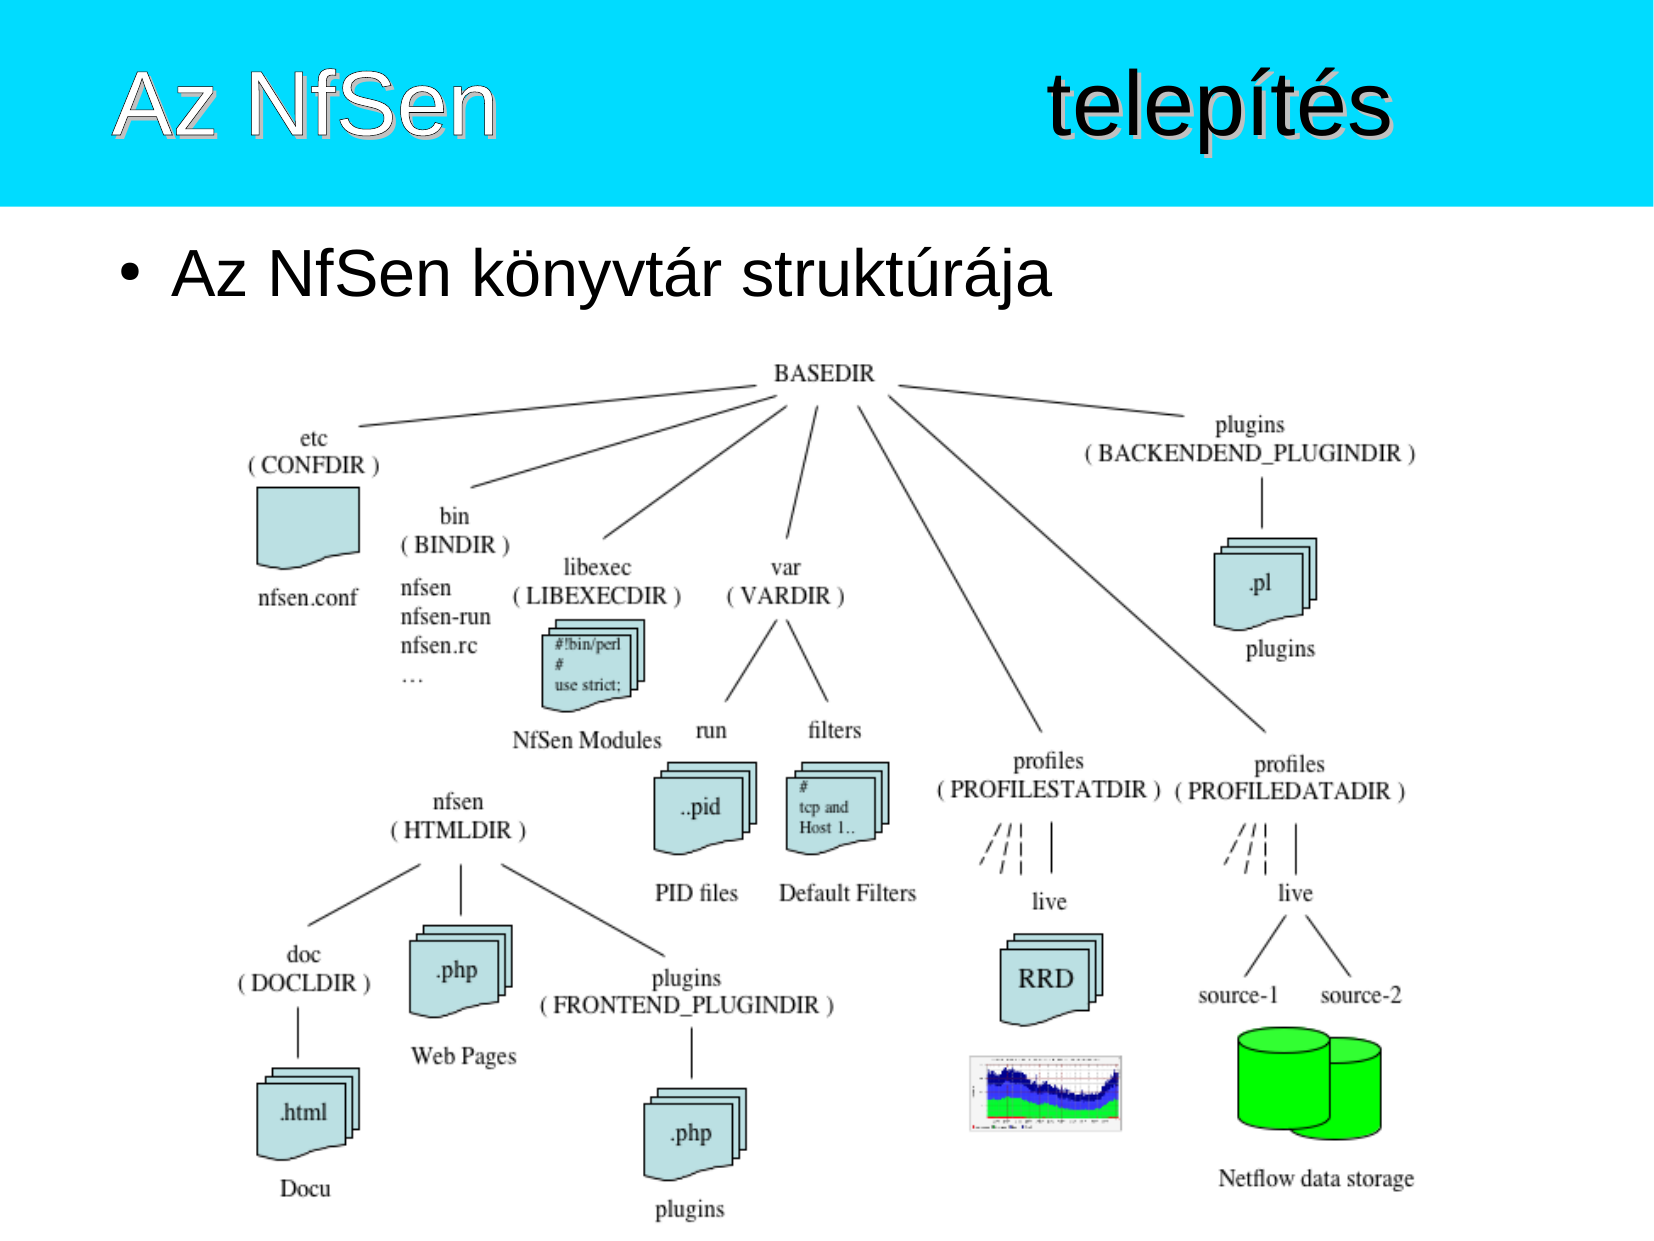

Az NfSen	telepítés
# Az NfSen könyvtár struktúrája